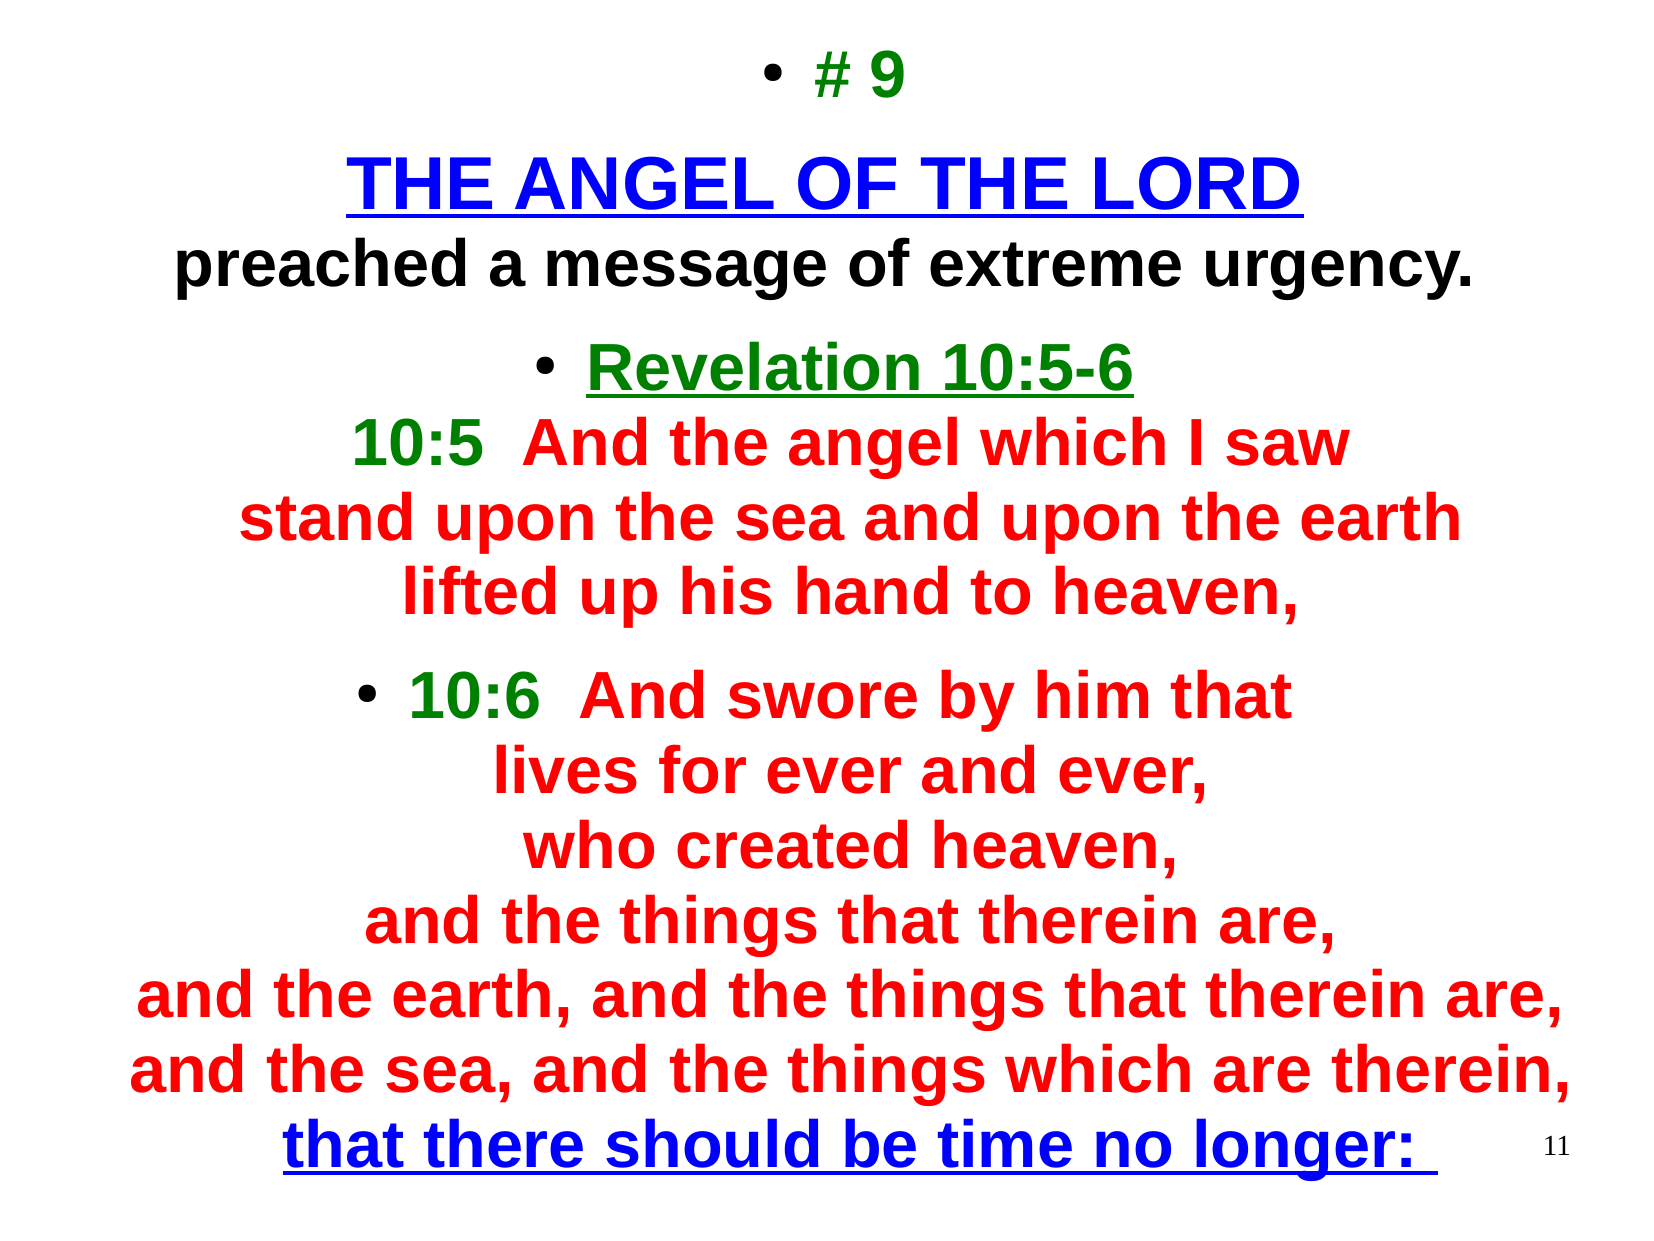

# # 9
THE ANGEL OF THE LORD
preached a message of extreme urgency.
Revelation 10:5-6
10:5  And the angel which I saw
stand upon the sea and upon the earth
lifted up his hand to heaven,
10:6  And swore by him that
lives for ever and ever,
who created heaven,
and the things that therein are,
and the earth, and the things that therein are,
and the sea, and the things which are therein,
that there should be time no longer:
11